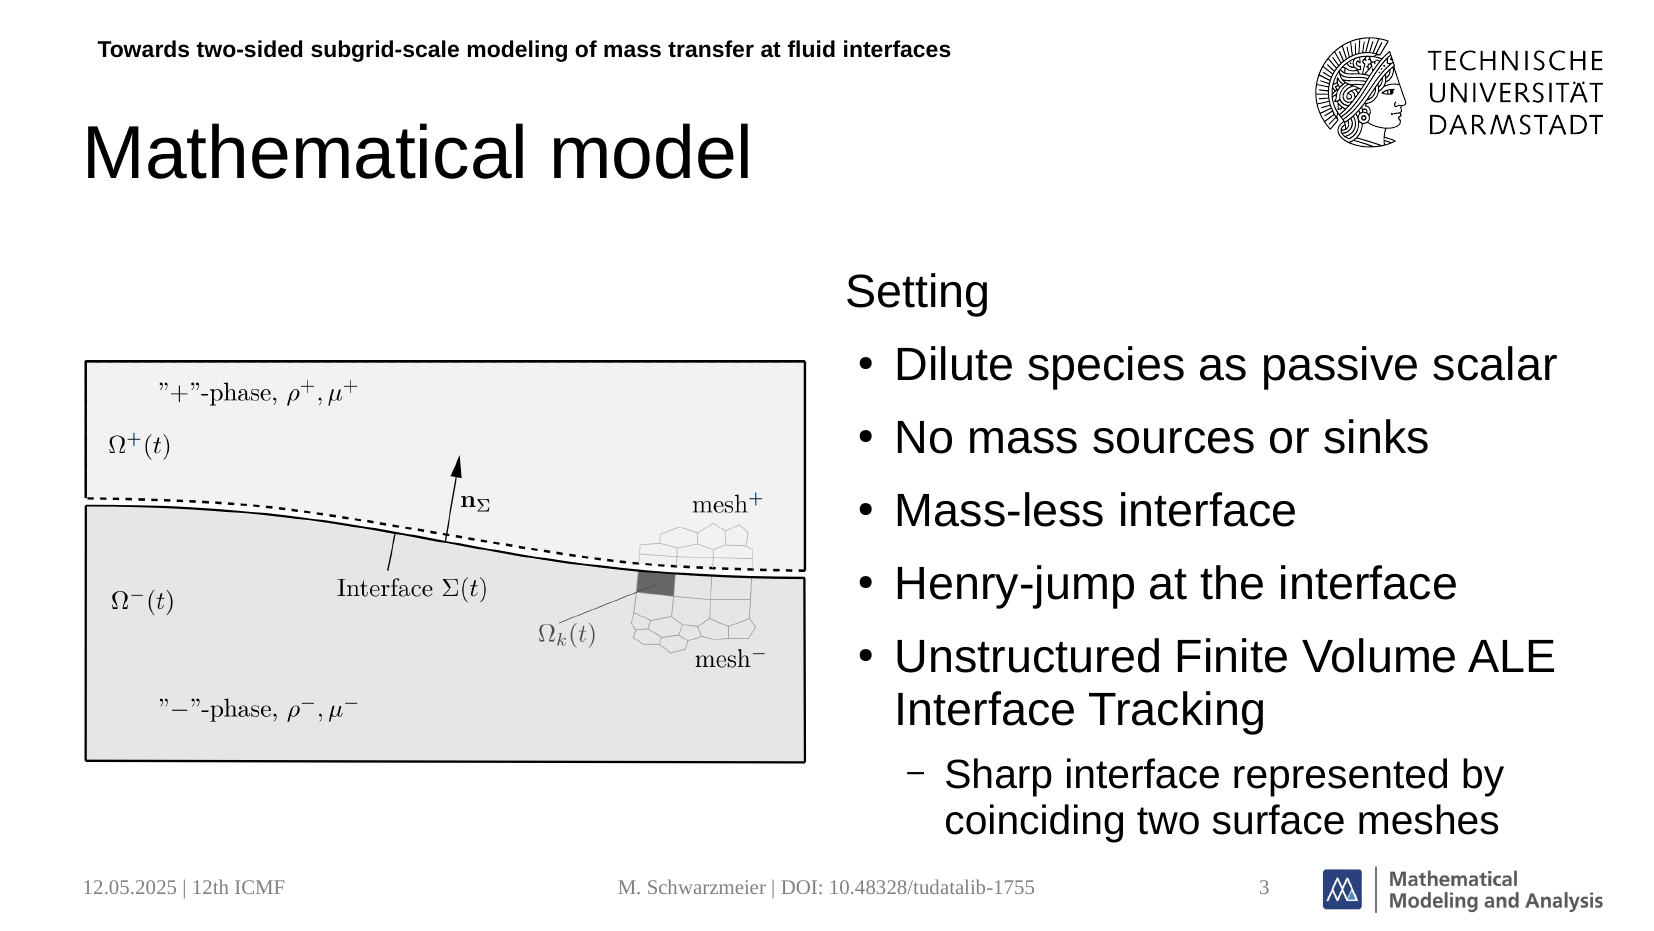

# Mathematical model
Setting
Dilute species as passive scalar
No mass sources or sinks
Mass-less interface
Henry-jump at the interface
Unstructured Finite Volume ALE Interface Tracking
Sharp interface represented by coinciding two surface meshes
12.05.2025 | 12th ICMF
M. Schwarzmeier | DOI: 10.48328/tudatalib-1755
3